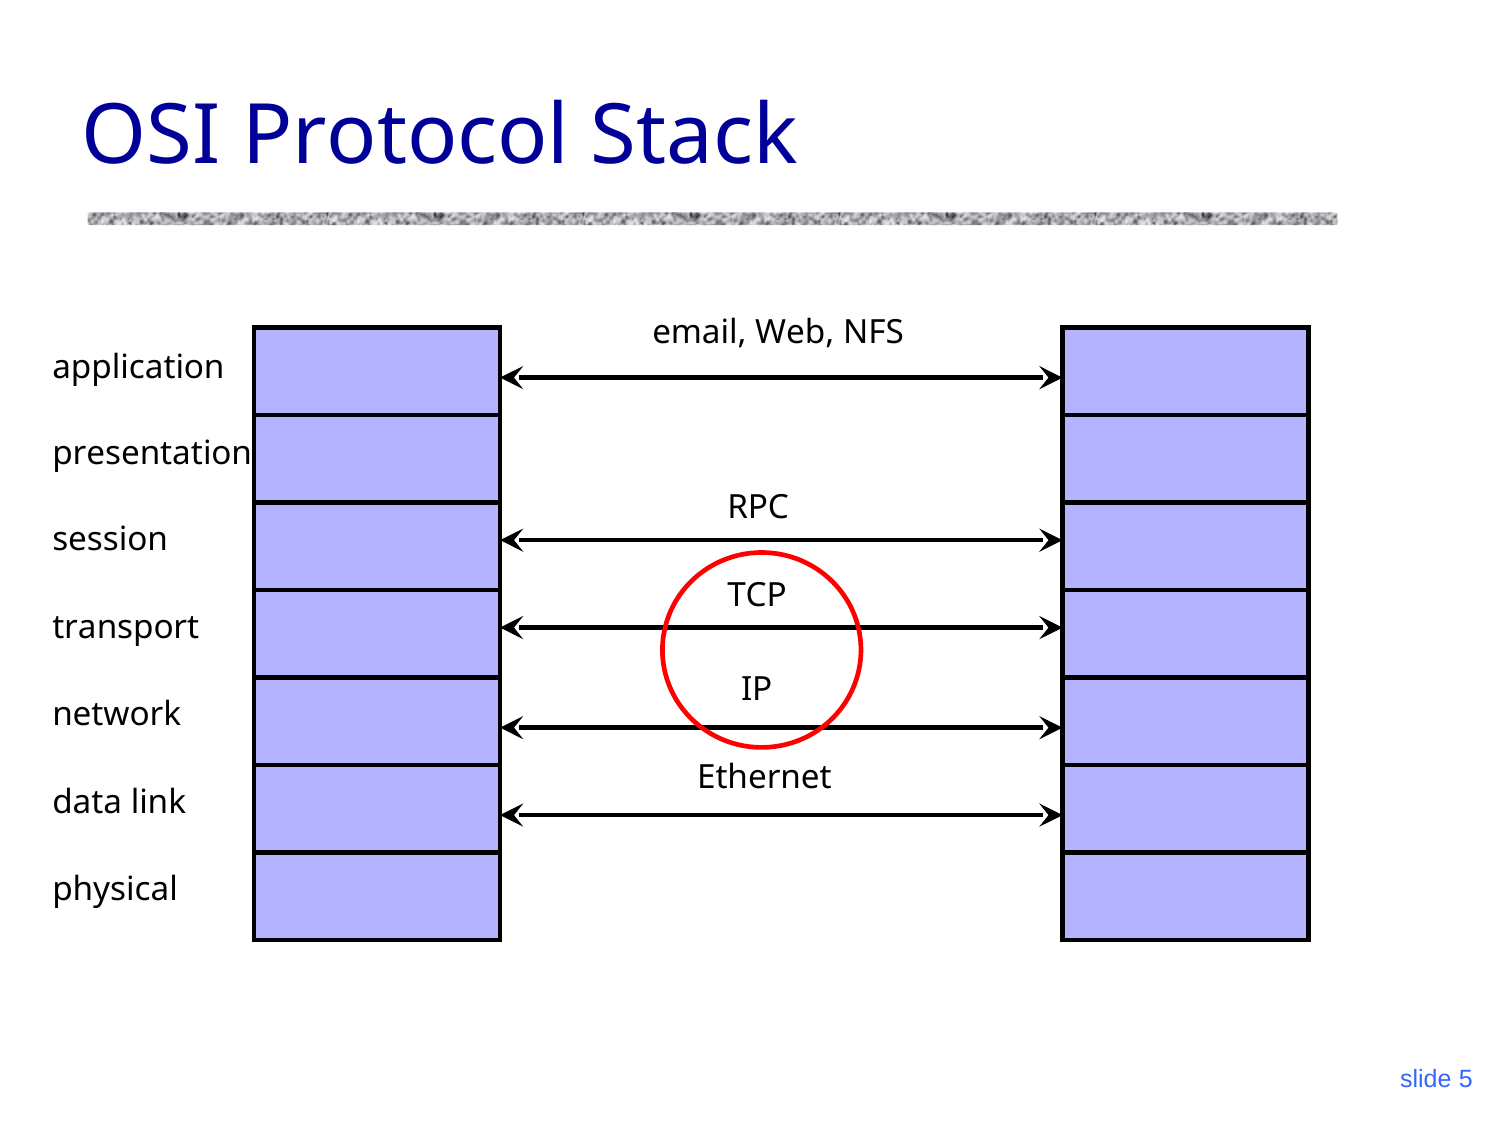

# OSI Protocol Stack
email, Web, NFS
application
presentation
RPC
session
TCP
transport
IP
network
Ethernet
data link
physical
slide